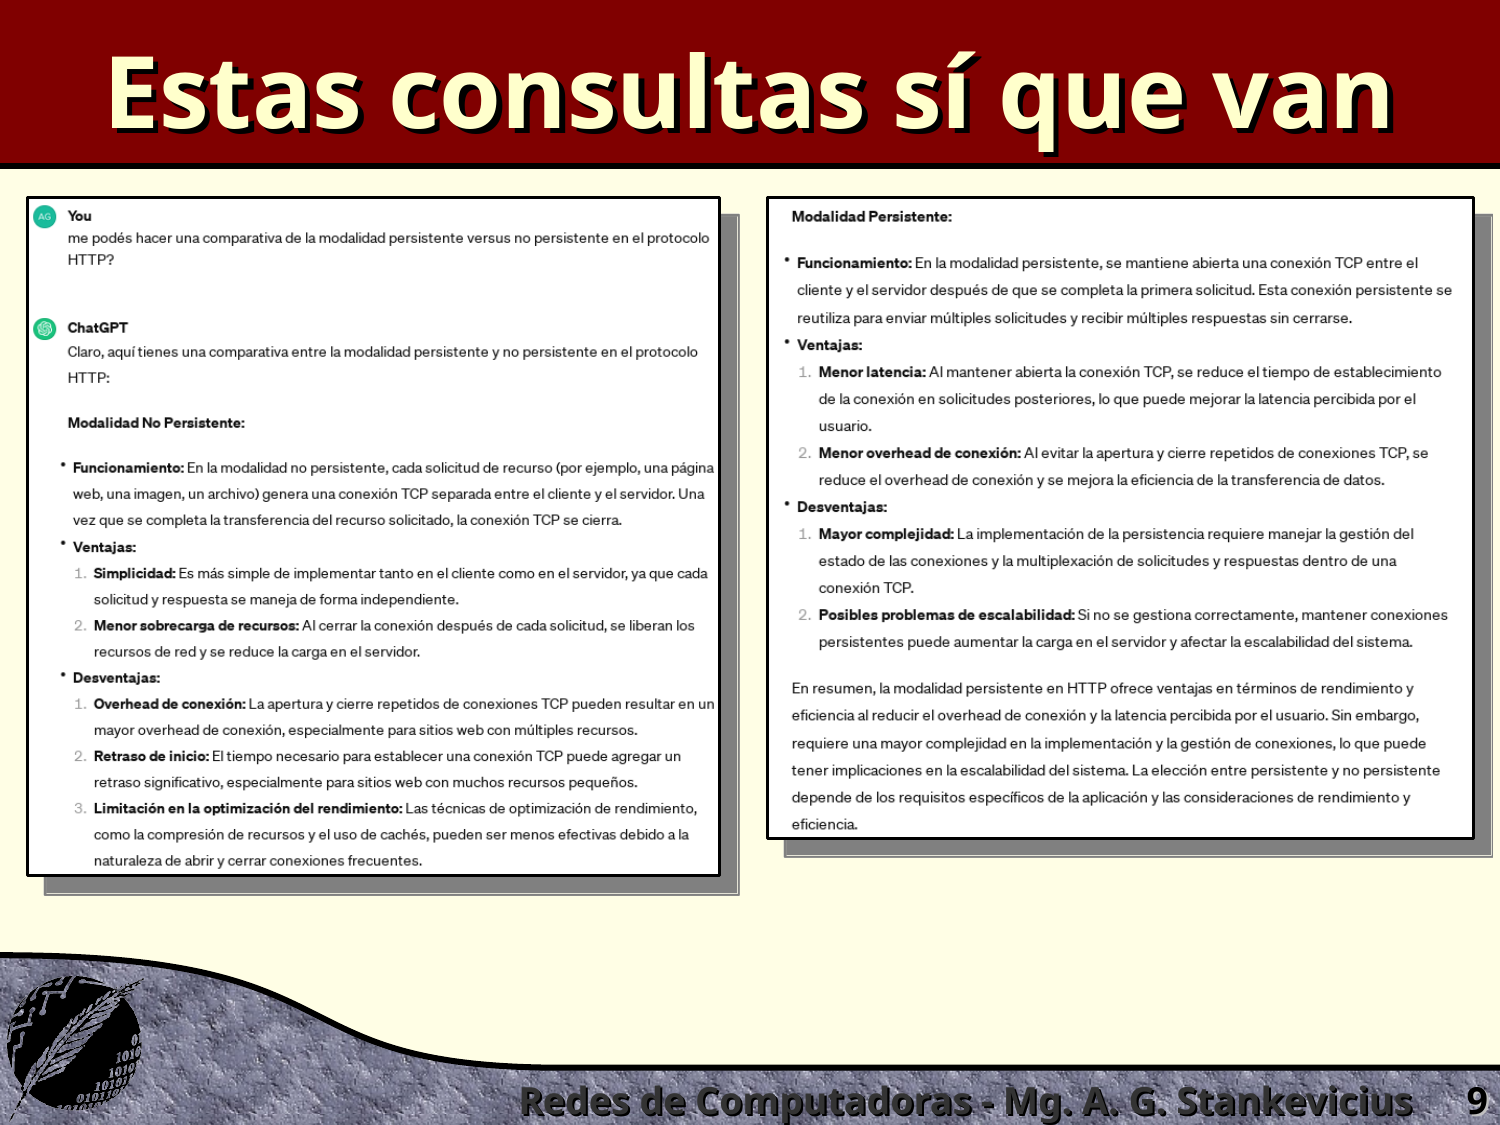

# Estas consultas sí que van
9